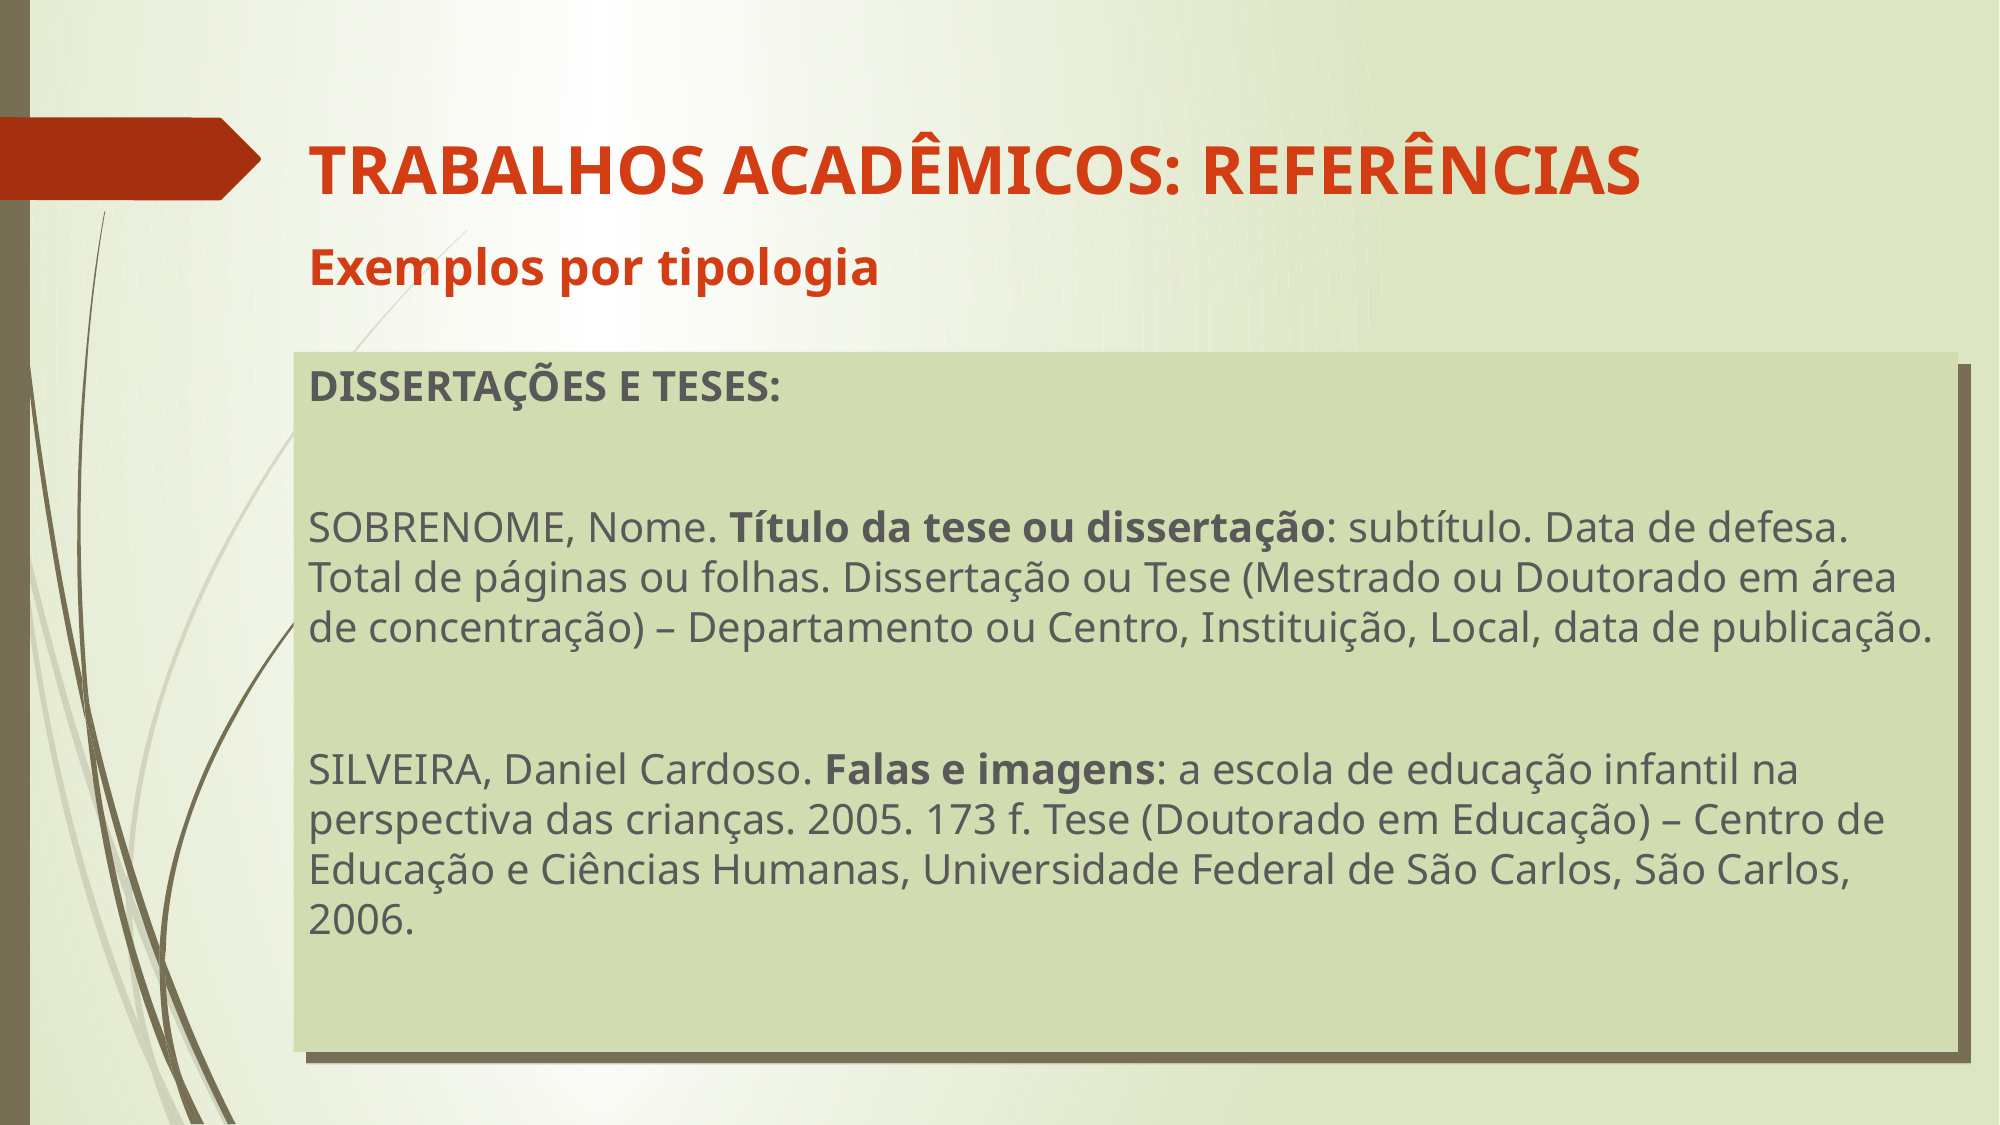

TRABALHOS ACADÊMICOS: REFERÊNCIAS
Exemplos por tipologia
# DISSERTAÇÕES E TESES:
SOBRENOME, Nome. Título da tese ou dissertação: subtítulo. Data de defesa. Total de páginas ou folhas. Dissertação ou Tese (Mestrado ou Doutorado em área de concentração) – Departamento ou Centro, Instituição, Local, data de publicação.
SILVEIRA, Daniel Cardoso. Falas e imagens: a escola de educação infantil na perspectiva das crianças. 2005. 173 f. Tese (Doutorado em Educação) – Centro de Educação e Ciências Humanas, Universidade Federal de São Carlos, São Carlos, 2006.